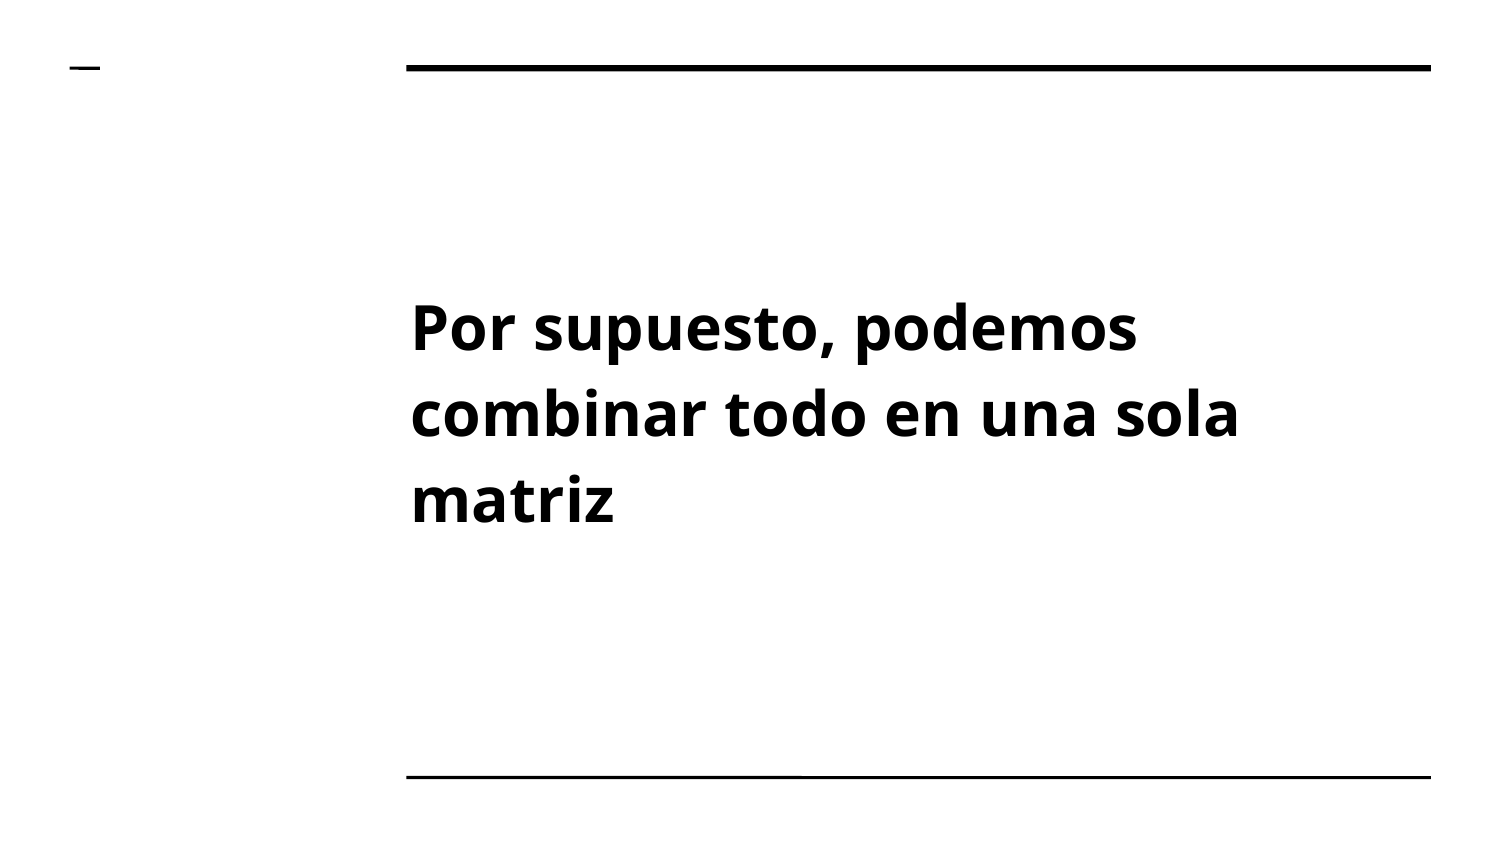

#
Por supuesto, podemos combinar todo en una sola matriz